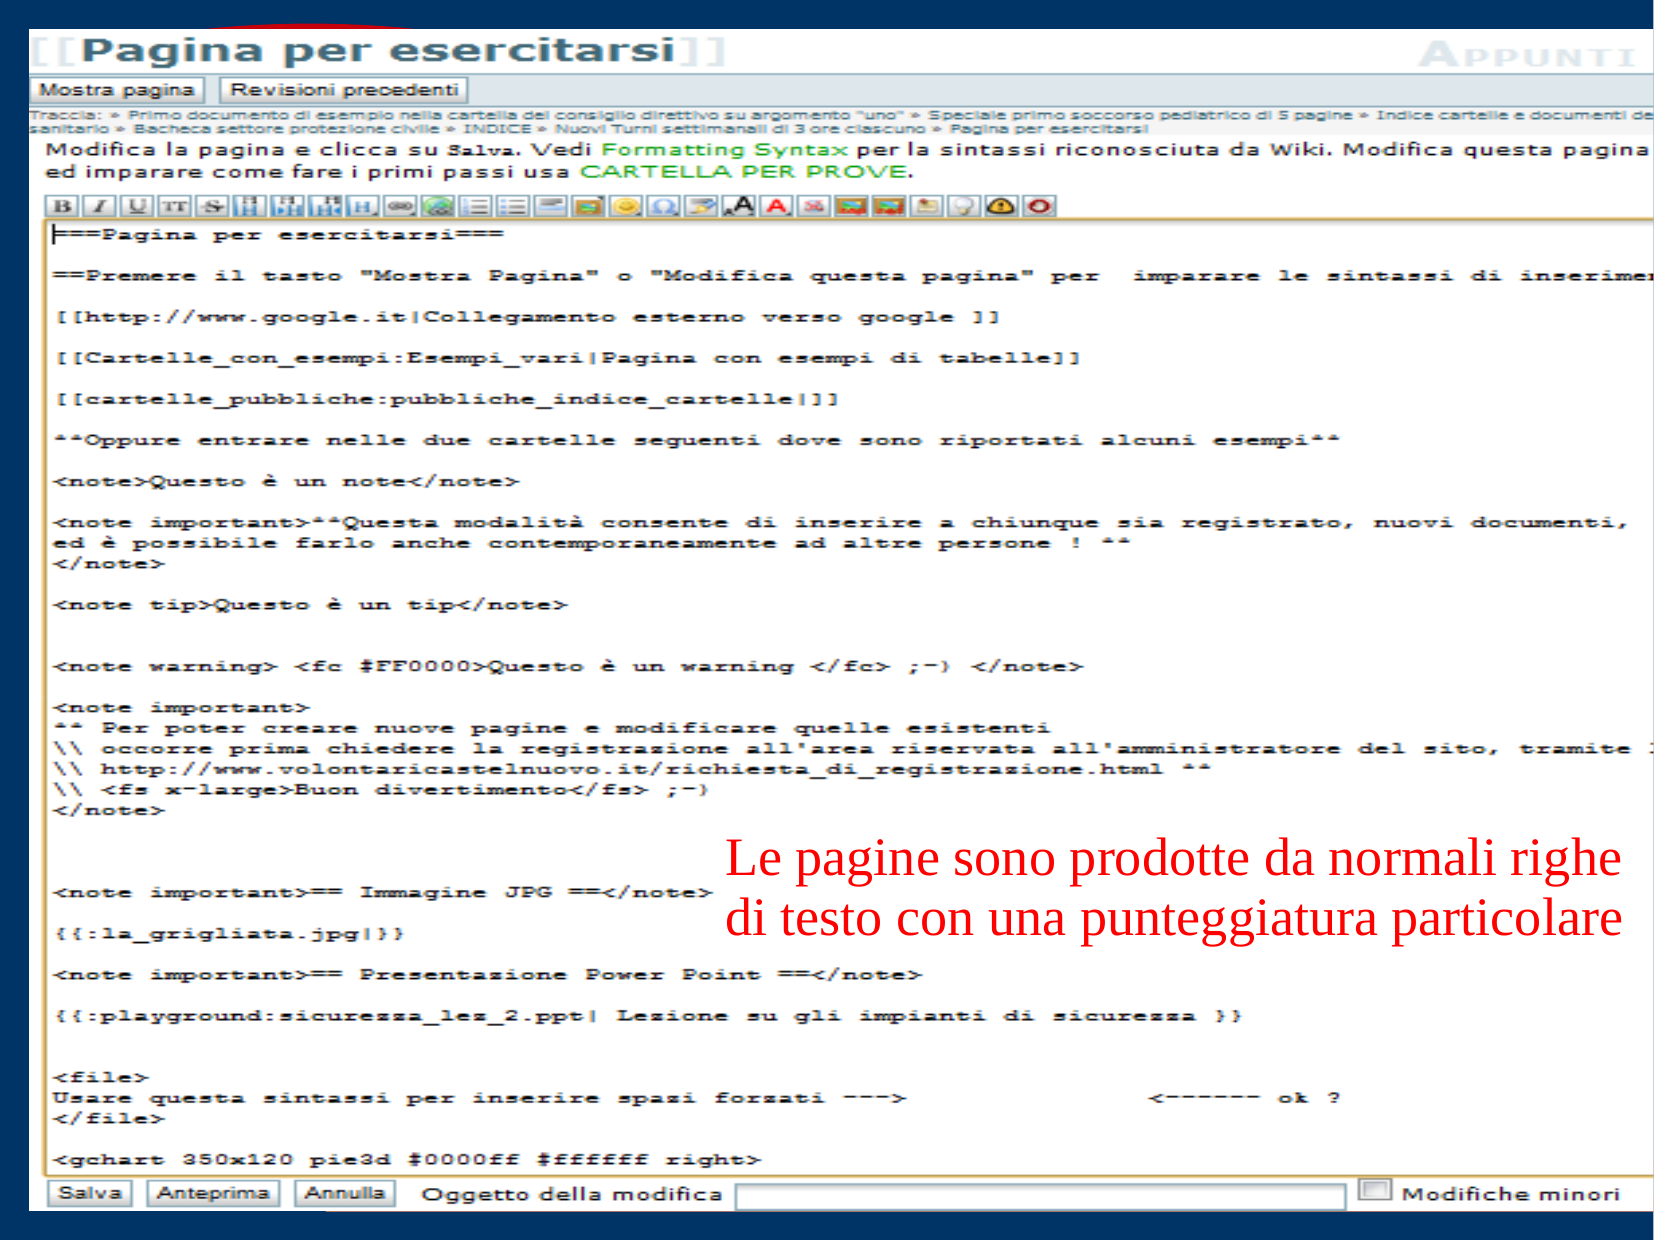

Esempi
di
semplici
effetti
Visivi .......
formati da
Semplici
righe
di testo
Le pagine sono prodotte da normali righe
di testo con una punteggiatura particolare